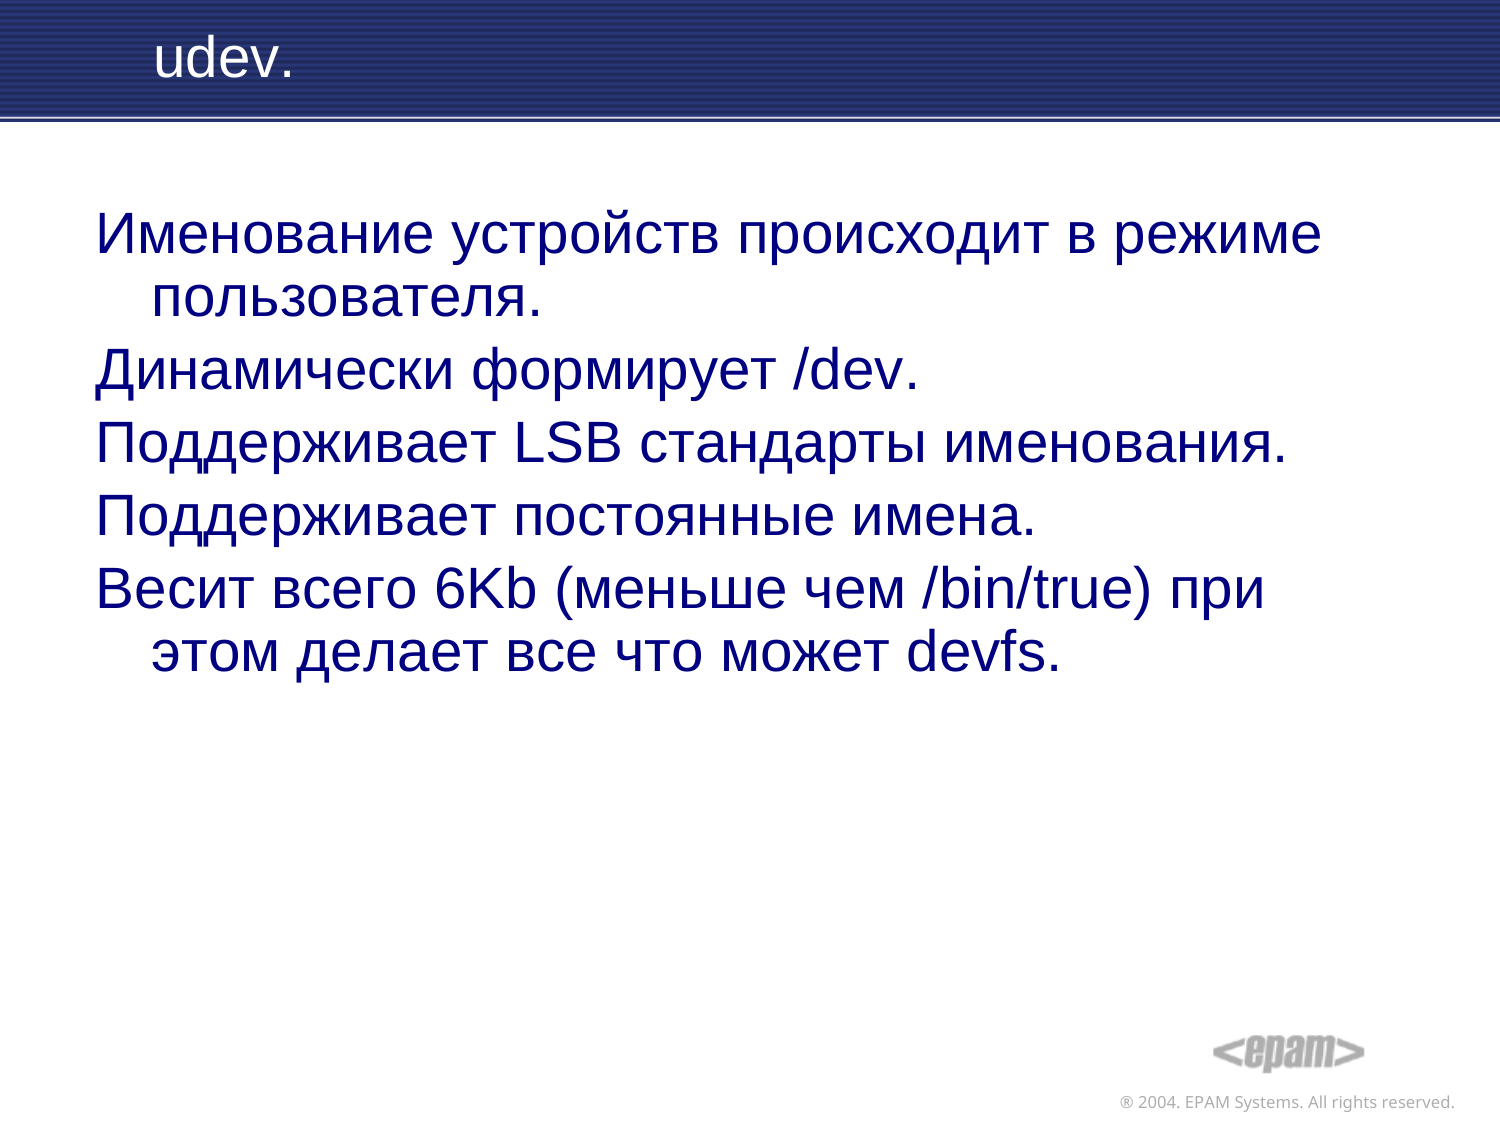

# udev.
Именование устройств происходит в режиме пользователя.
Динамически формирует /dev.
Поддерживает LSB стандарты именования.
Поддерживает постоянные имена.
Весит всего 6Kb (меньше чем /bin/true) при этом делает все что может devfs.